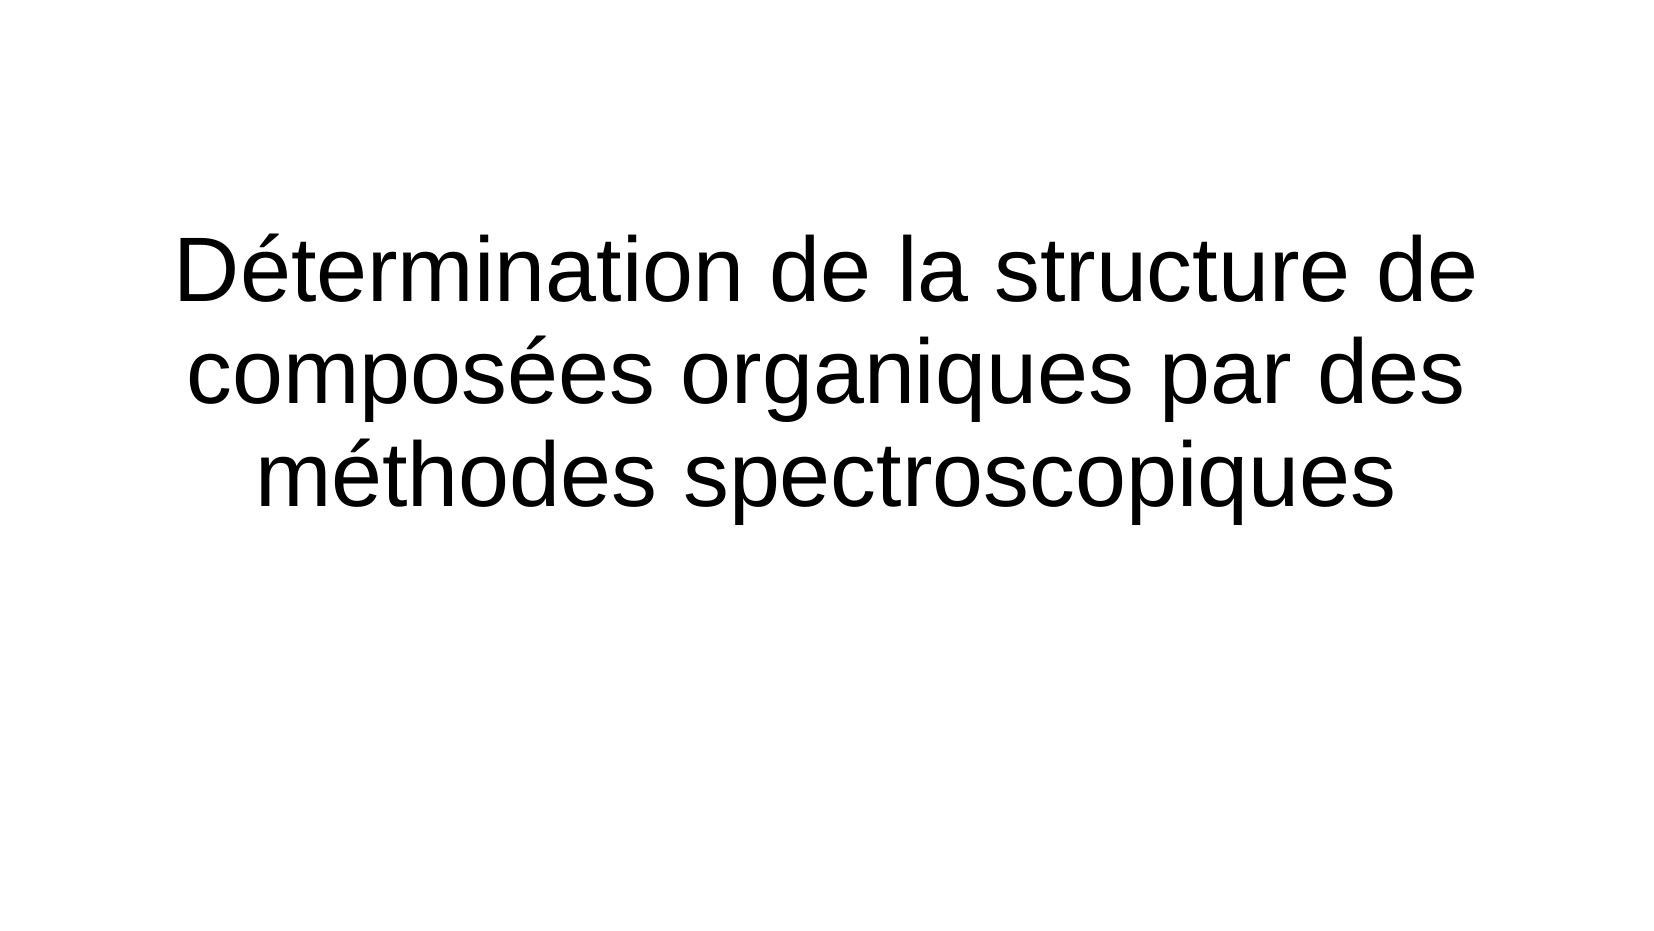

# Détermination de la structure de composées organiques par des méthodes spectroscopiques